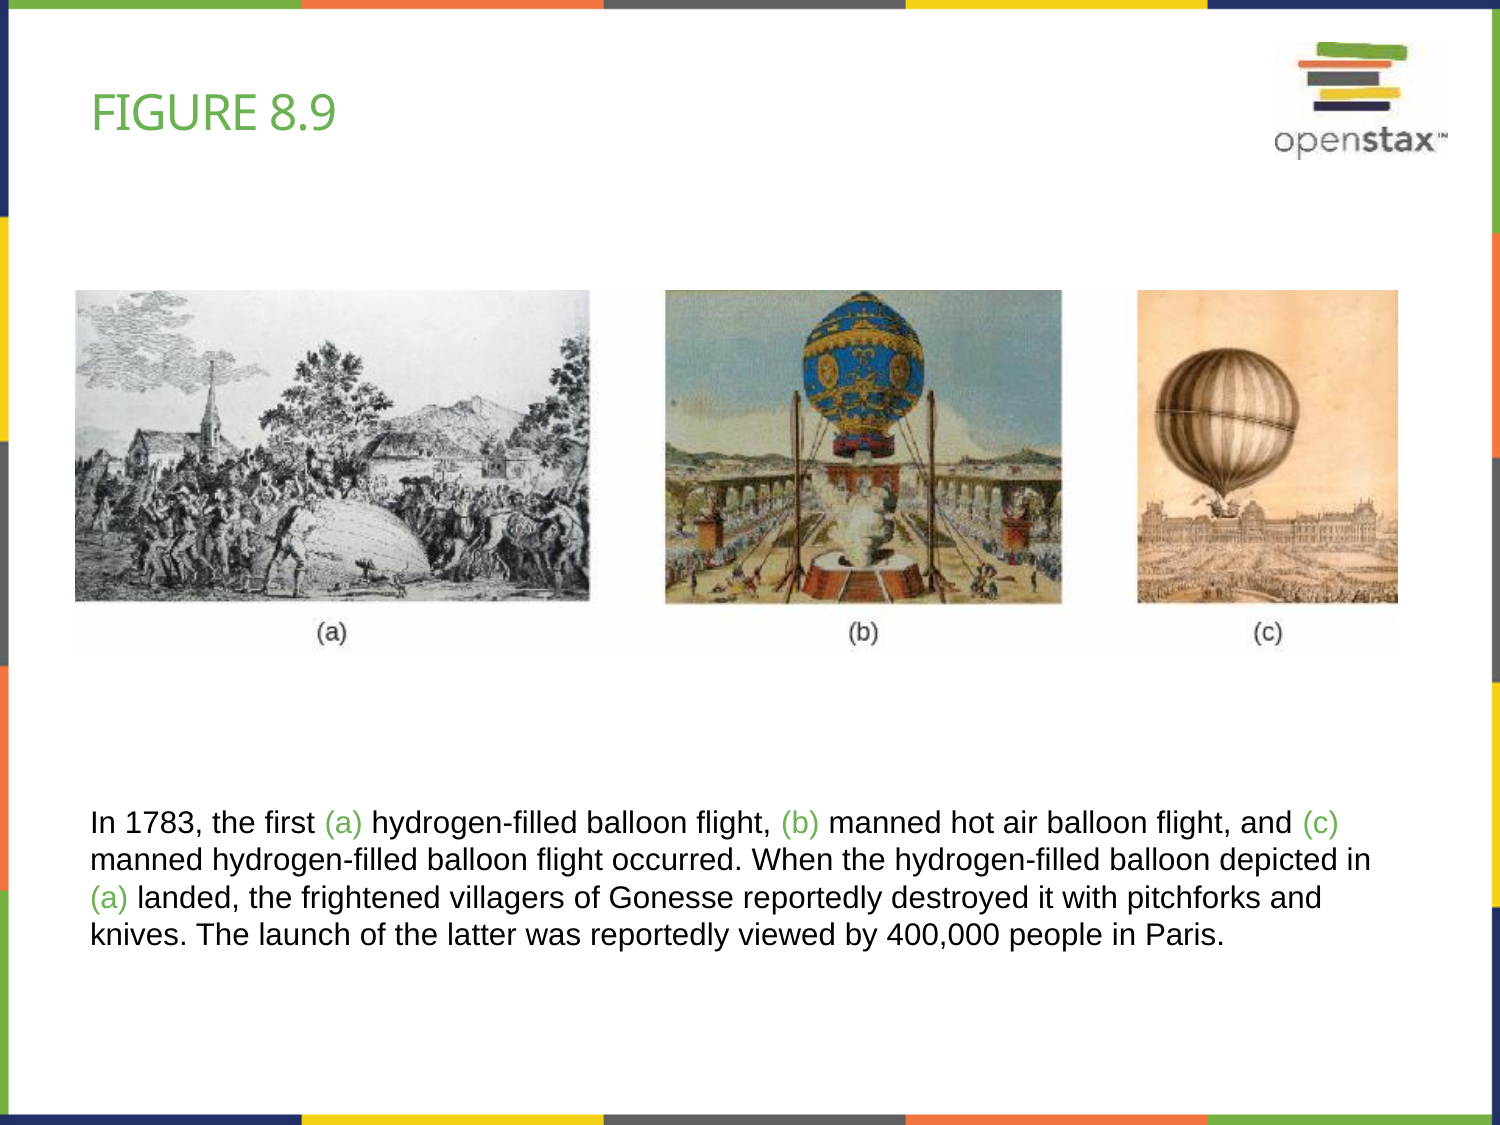

# Figure 8.9
In 1783, the first (a) hydrogen-filled balloon flight, (b) manned hot air balloon flight, and (c) manned hydrogen-filled balloon flight occurred. When the hydrogen-filled balloon depicted in (a) landed, the frightened villagers of Gonesse reportedly destroyed it with pitchforks and knives. The launch of the latter was reportedly viewed by 400,000 people in Paris.